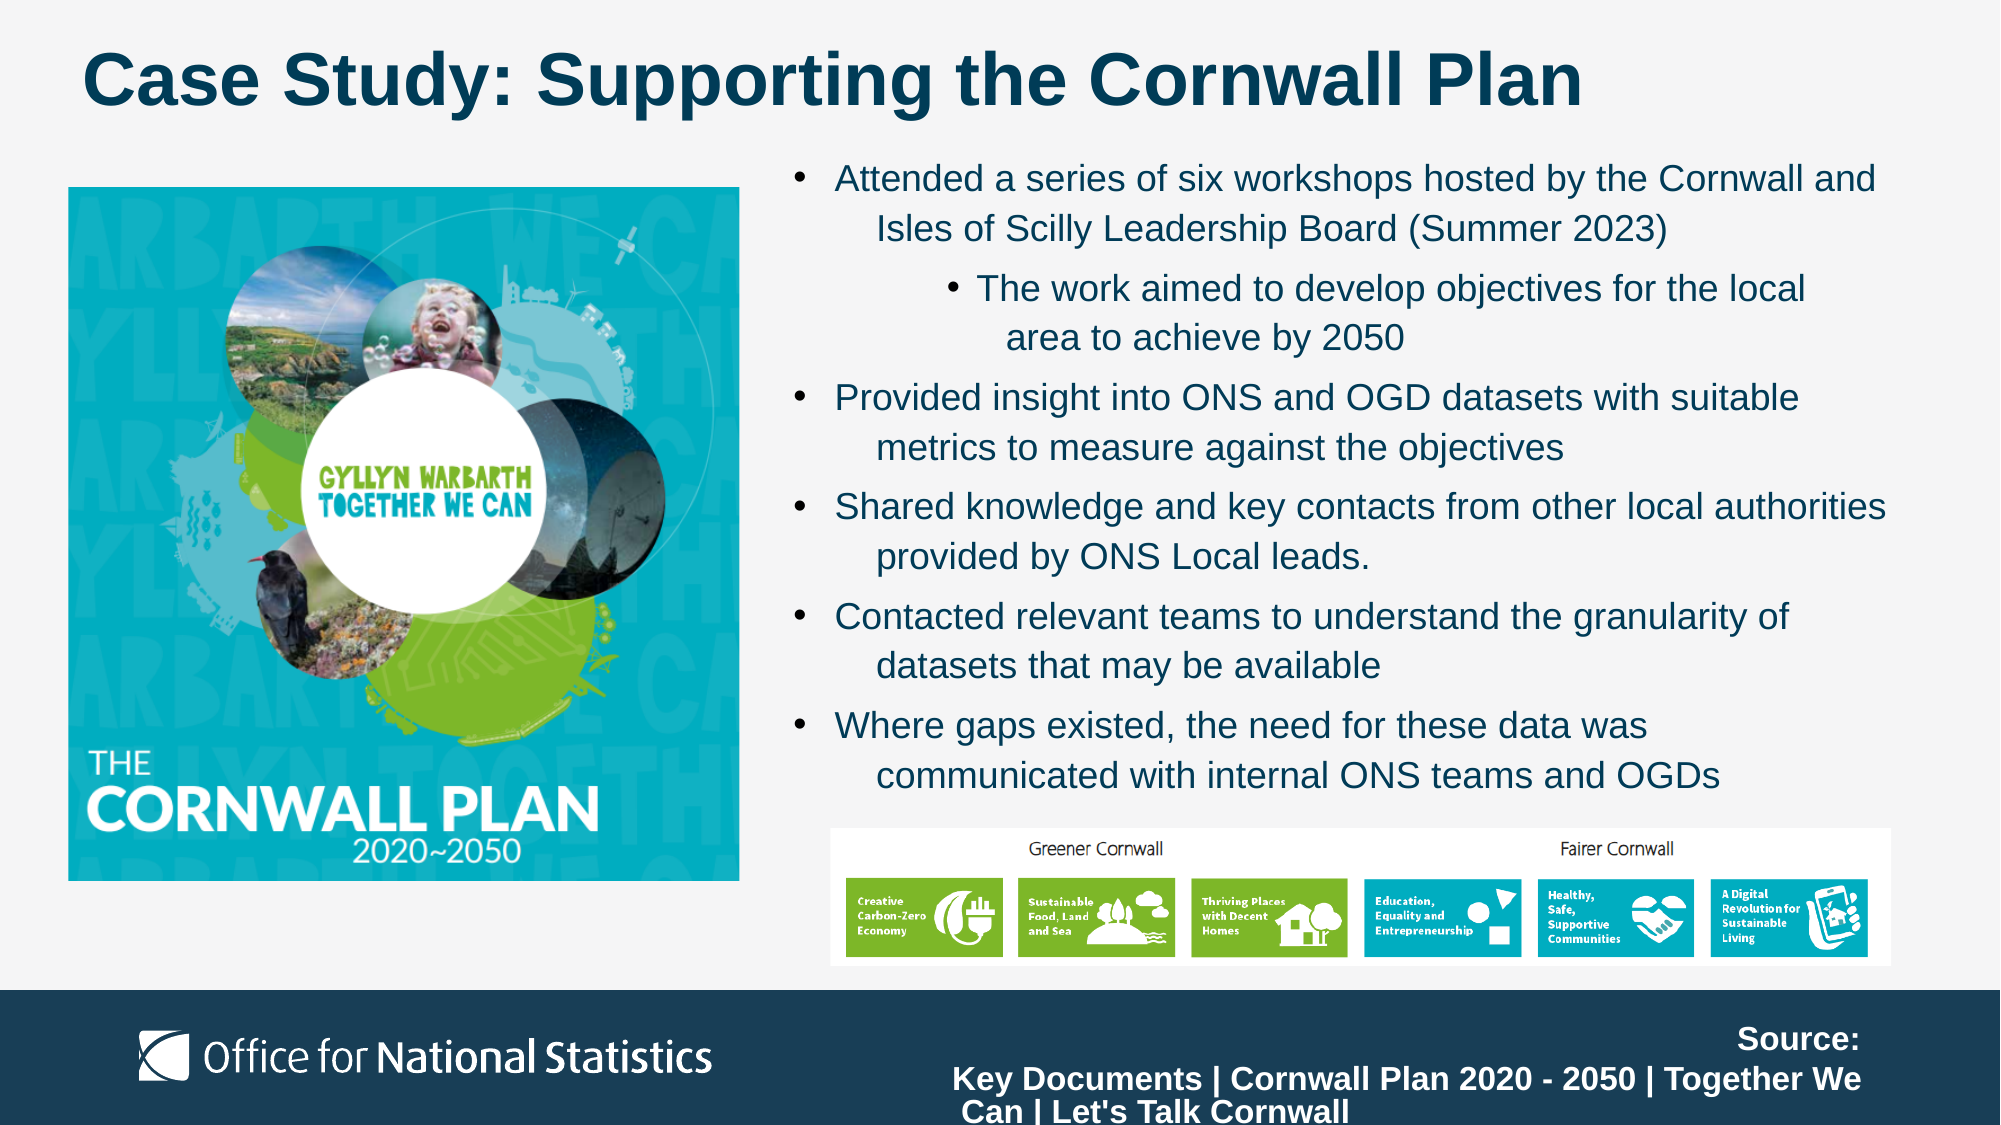

# Case Study: Supporting the Cornwall Plan
Attended a series of six workshops hosted by the Cornwall and Isles of Scilly Leadership Board (Summer 2023)
The work aimed to develop objectives for the local area to achieve by 2050
Provided insight into ONS and OGD datasets with suitable metrics to measure against the objectives
Shared knowledge and key contacts from other local authorities provided by ONS Local leads.
Contacted relevant teams to understand the granularity of datasets that may be available
Where gaps existed, the need for these data was communicated with internal ONS teams and OGDs
Source: Key Documents | Cornwall Plan 2020 - 2050 | Together We Can | Let's Talk Cornwall